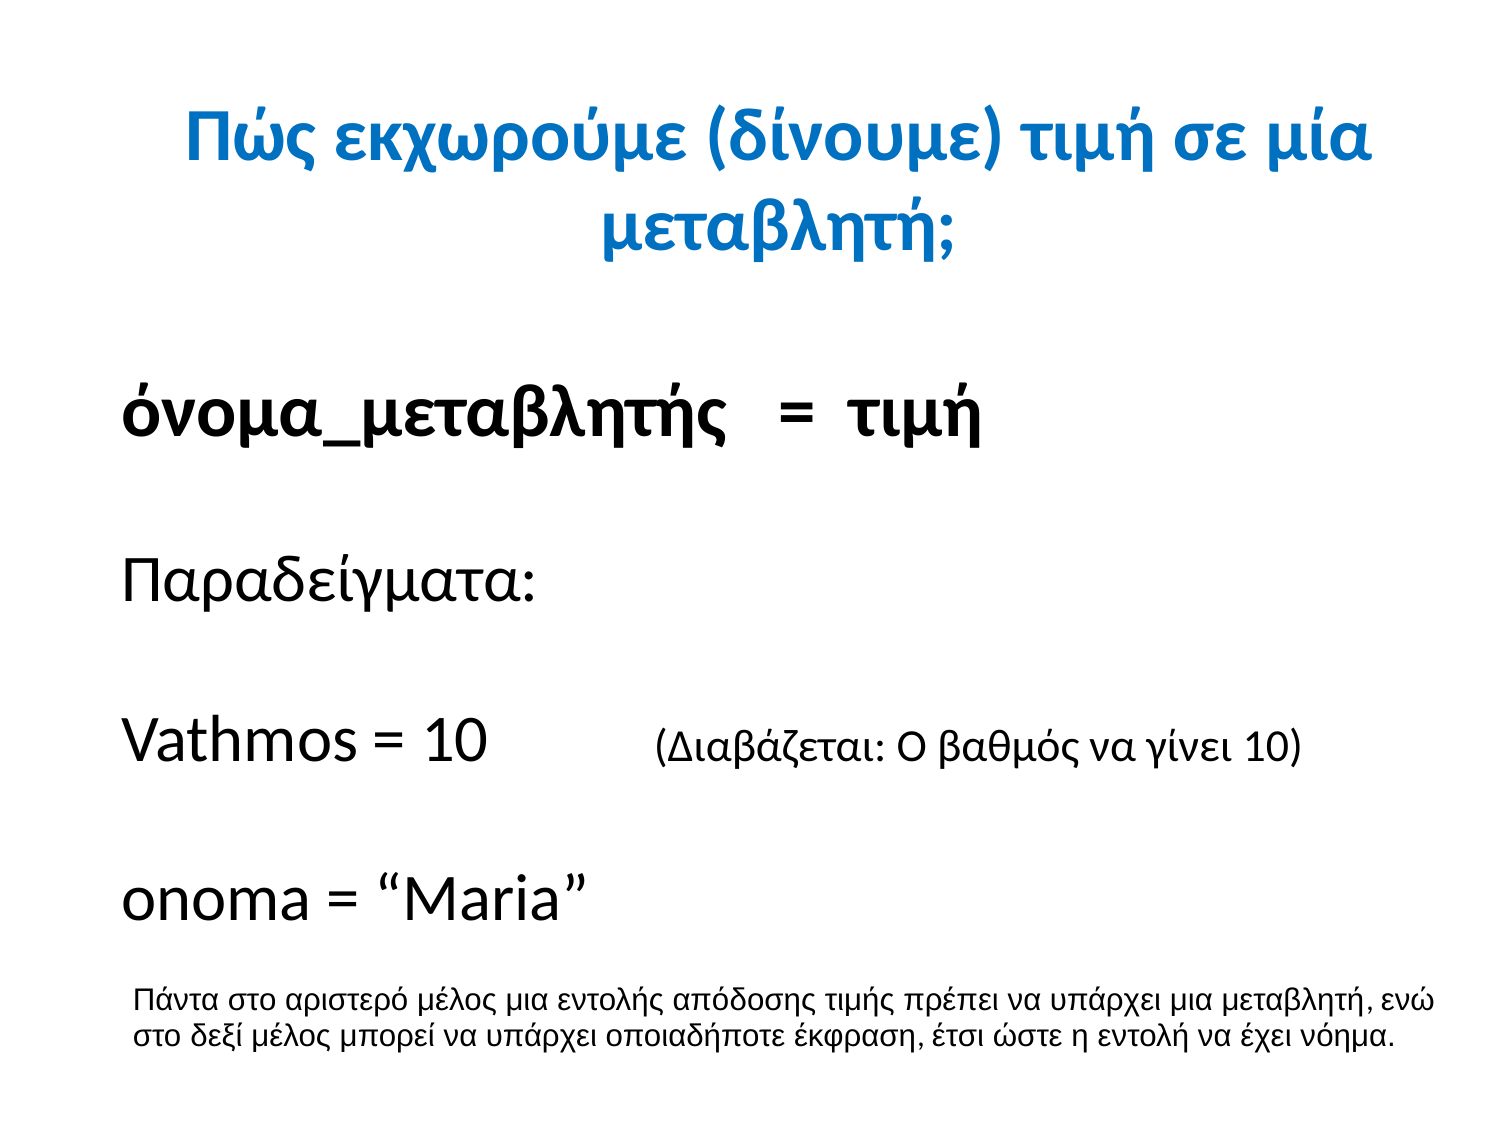

Πώς εκχωρούμε (δίνουμε) τιμή σε μία μεταβλητή;
όνομα_μεταβλητής = τιμή
Παραδείγματα:
Vathmos = 10 (Διαβάζεται: Ο βαθμός να γίνει 10)
onoma = “Maria”
Πάντα στο αριστερό μέλος μια εντολής απόδοσης τιμής πρέπει να υπάρχει μια μεταβλητή, ενώ στο δεξί μέλος μπορεί να υπάρχει οποιαδήποτε έκφραση, έτσι ώστε η εντολή να έχει νόημα.